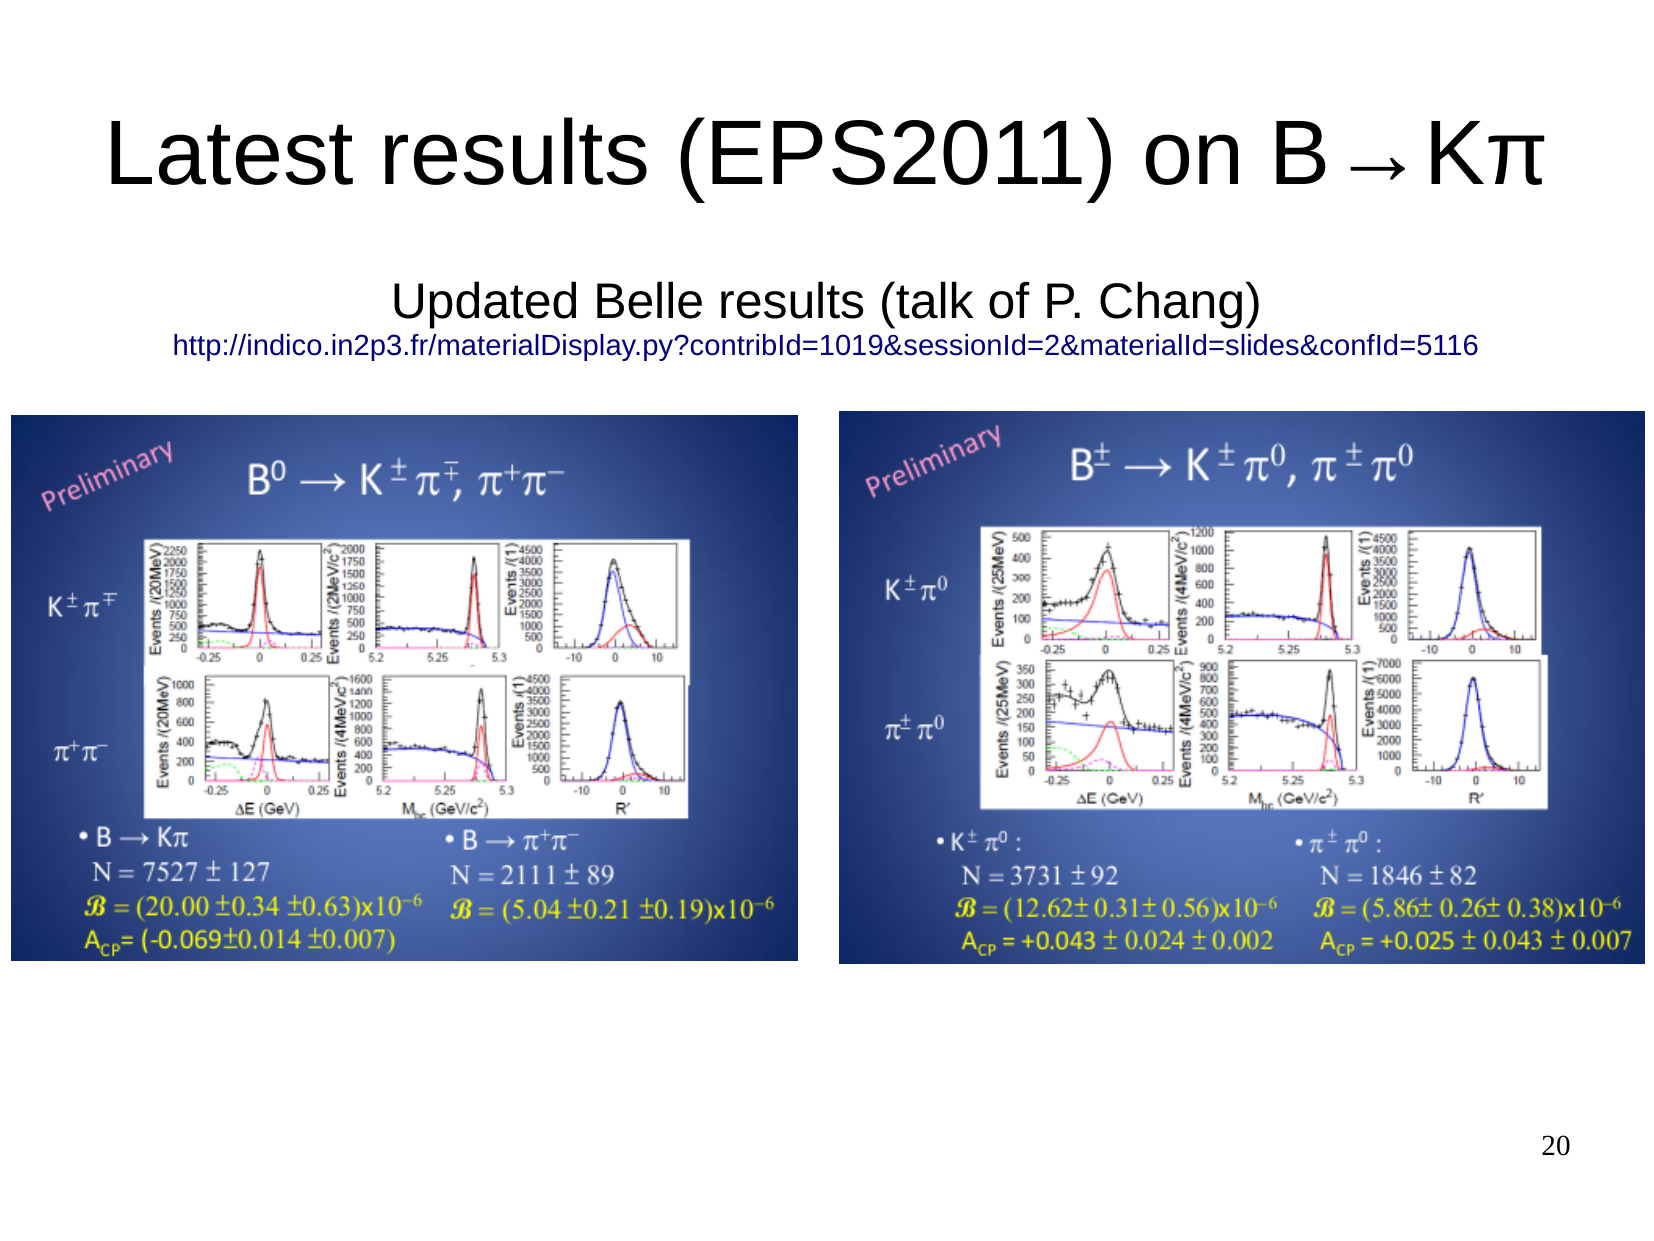

# Latest results (EPS2011) on B→Kπ
Updated Belle results (talk of P. Chang)
http://indico.in2p3.fr/materialDisplay.py?contribId=1019&sessionId=2&materialId=slides&confId=5116
20